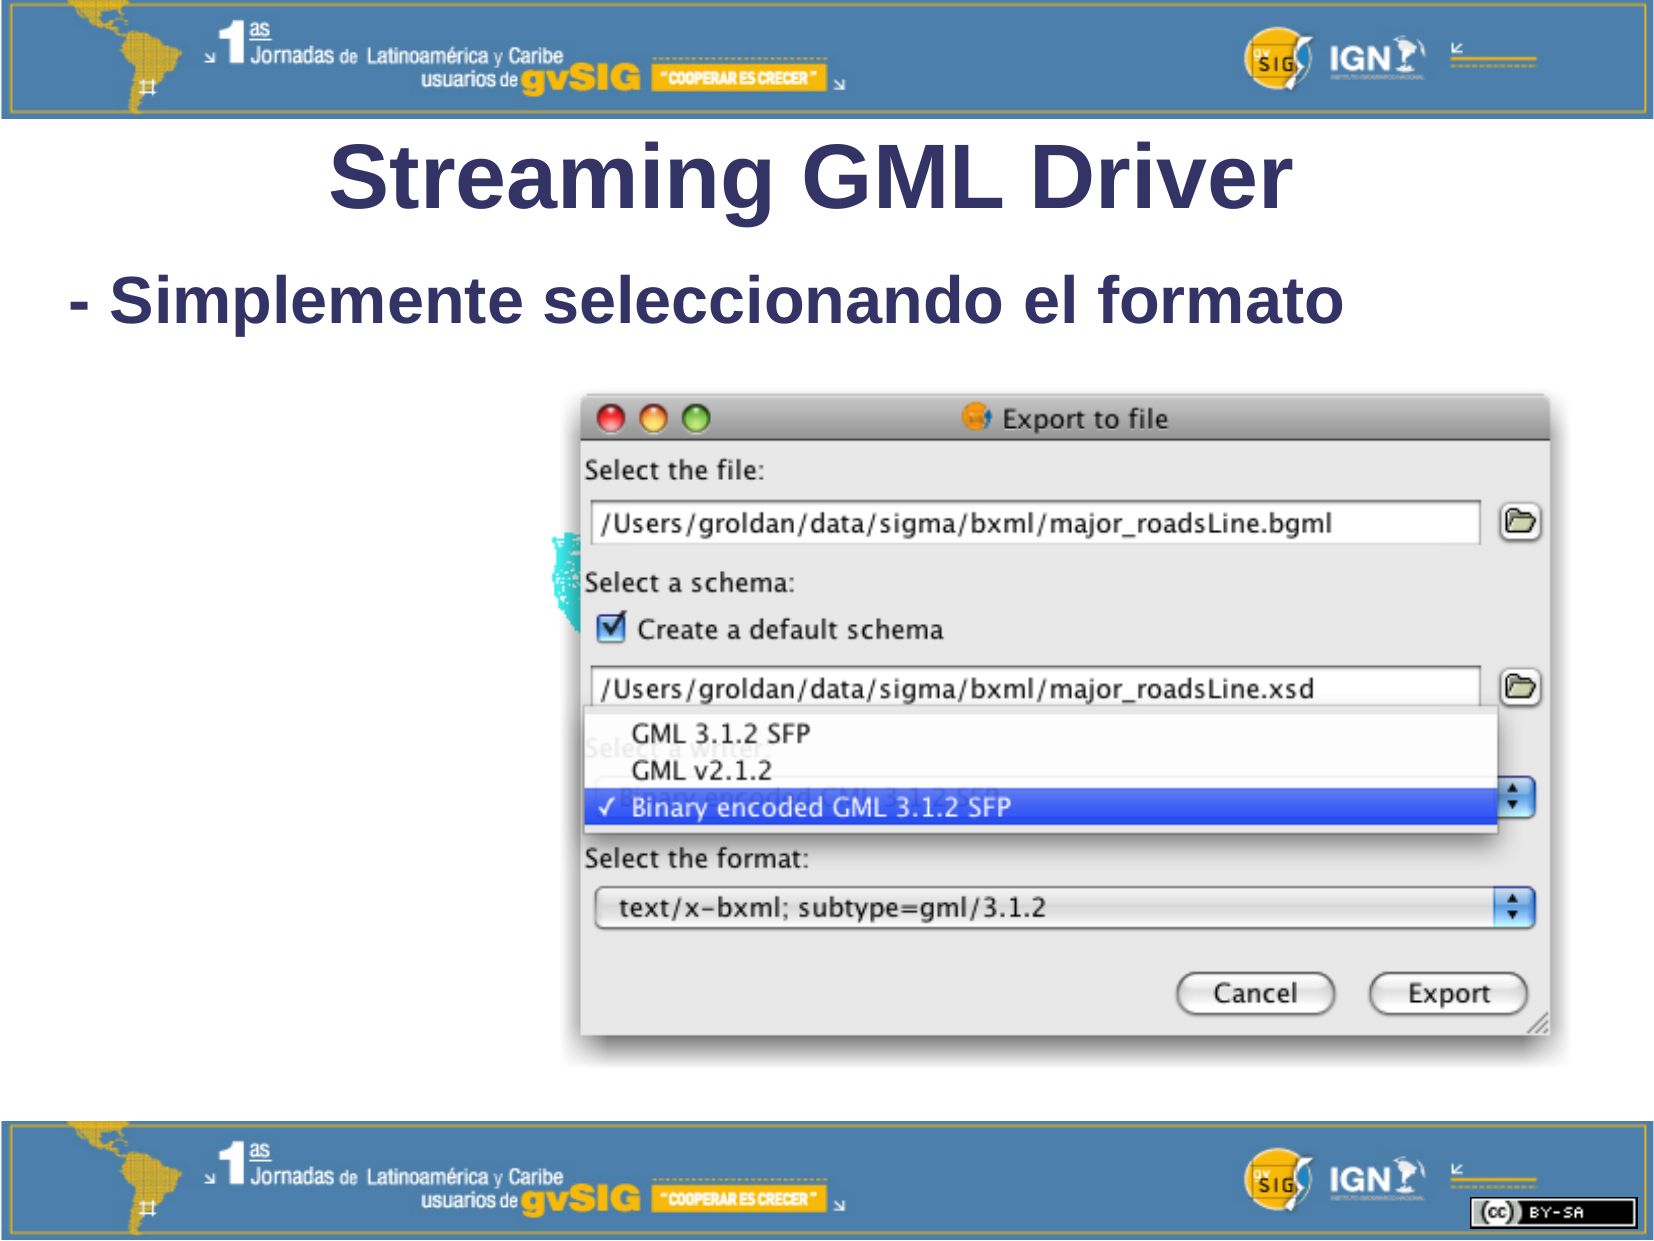

Streaming GML Driver
- Simplemente seleccionando el formato